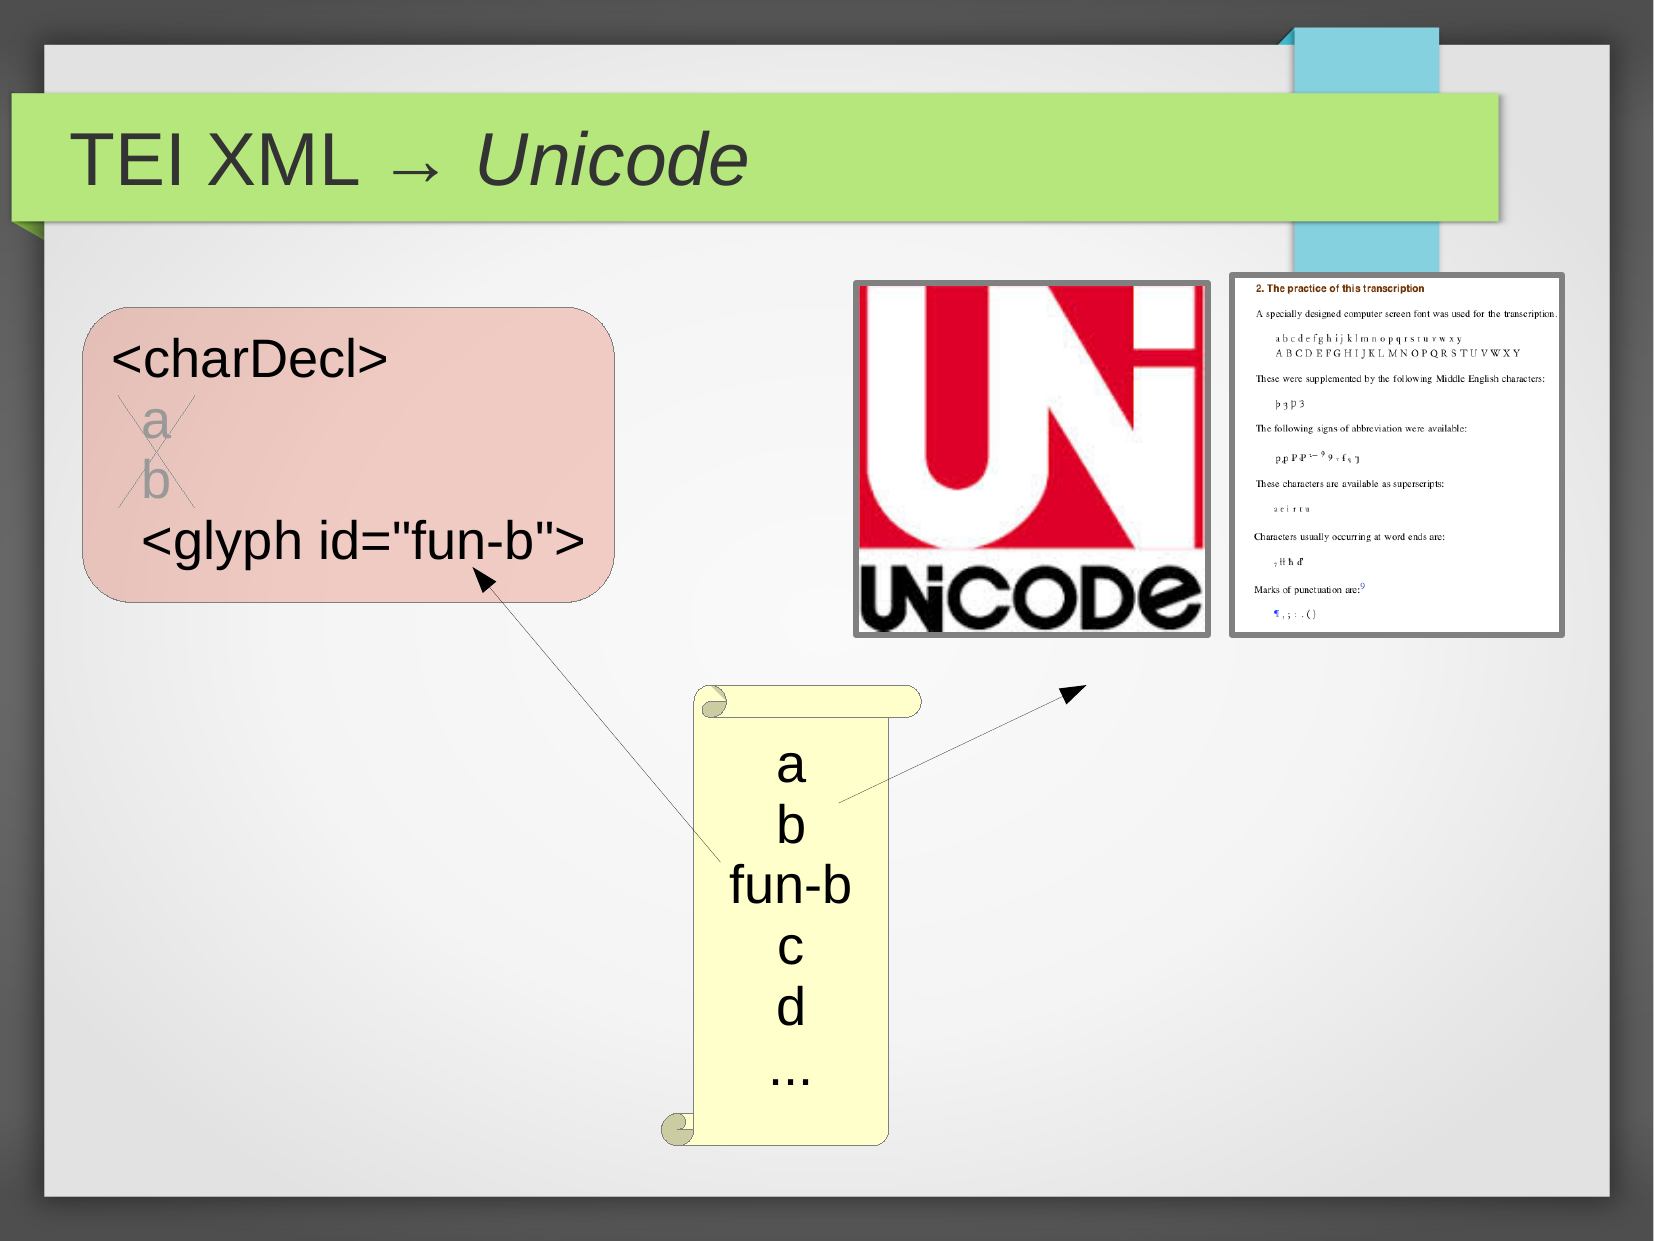

# TEI XML → Unicode
<charDecl>
 a
 b
 <glyph id="fun-b">
a
b
fun-b
c
d
...